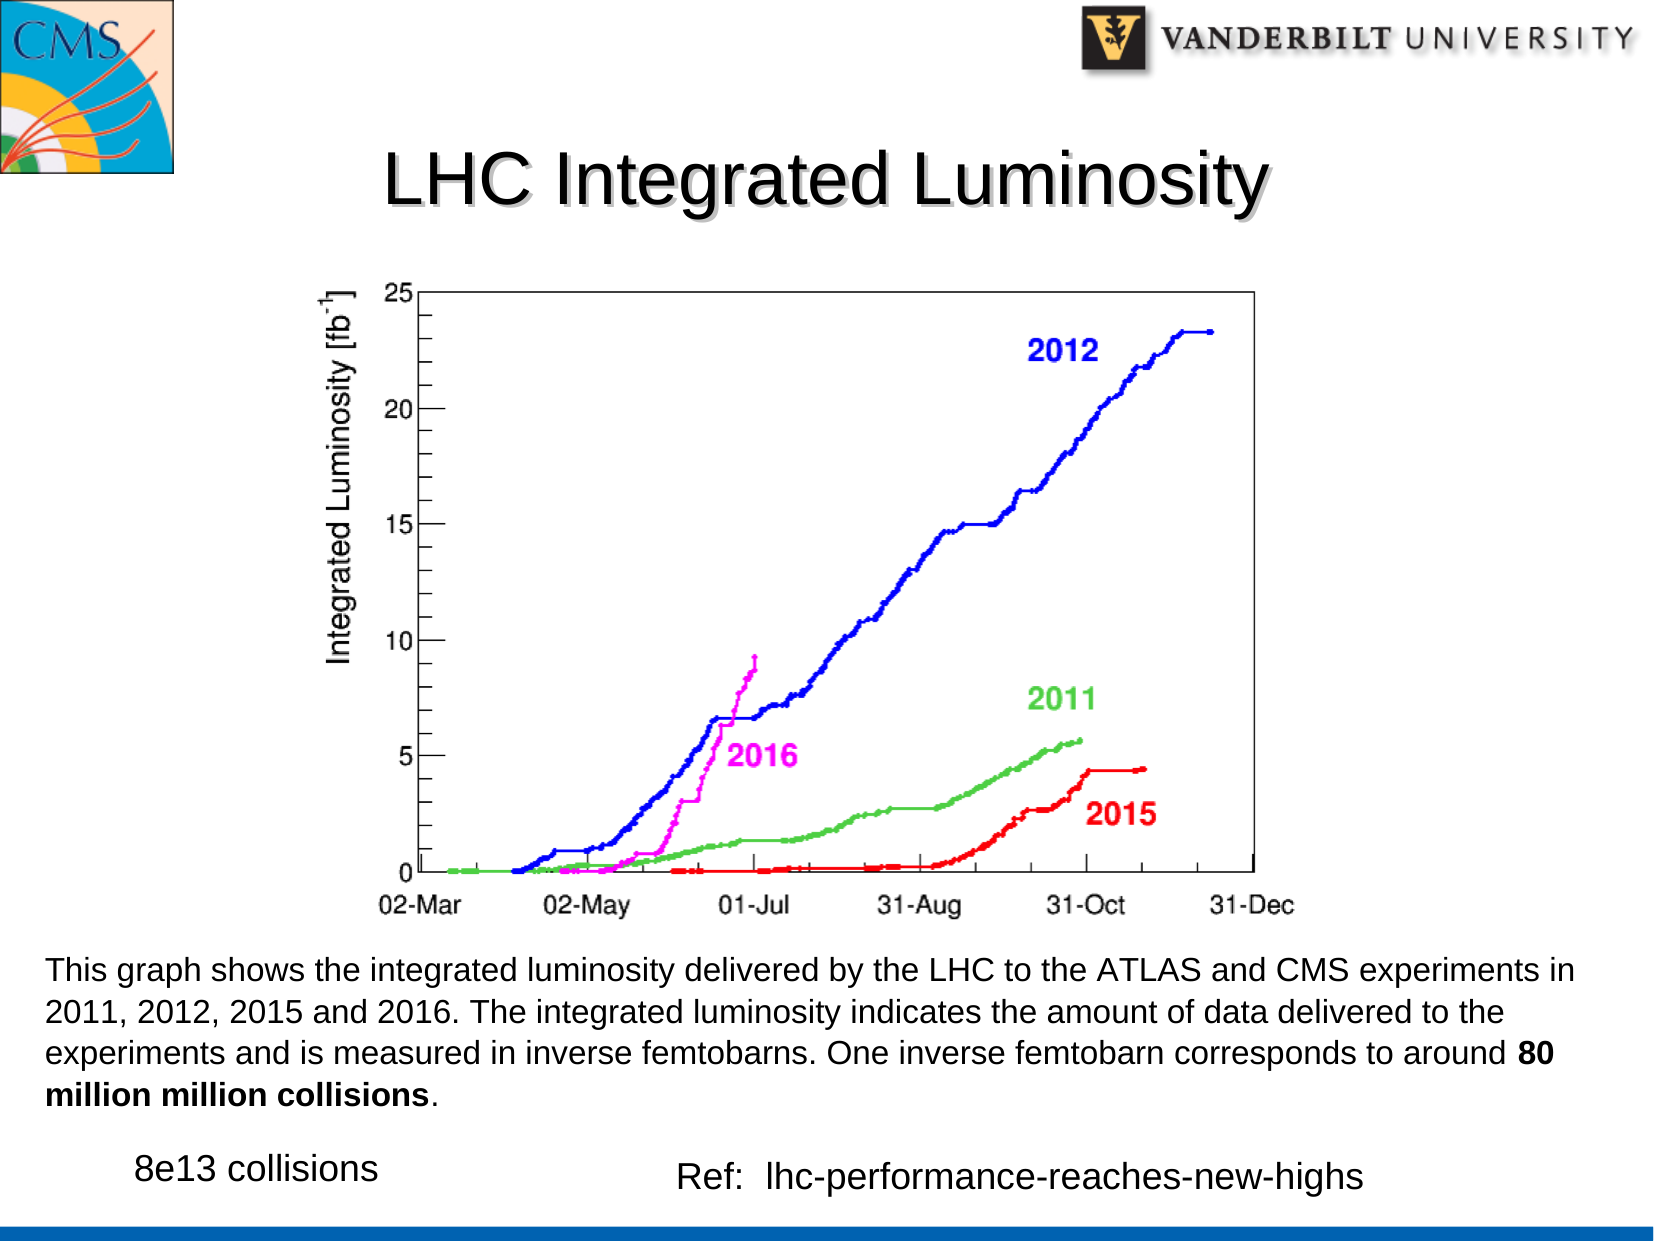

# LHC Integrated Luminosity
This graph shows the integrated luminosity delivered by the LHC to the ATLAS and CMS experiments in 2011, 2012, 2015 and 2016. The integrated luminosity indicates the amount of data delivered to the experiments and is measured in inverse femtobarns. One inverse femtobarn corresponds to around 80 million million collisions.
8e13 collisions
Ref: lhc-performance-reaches-new-highs